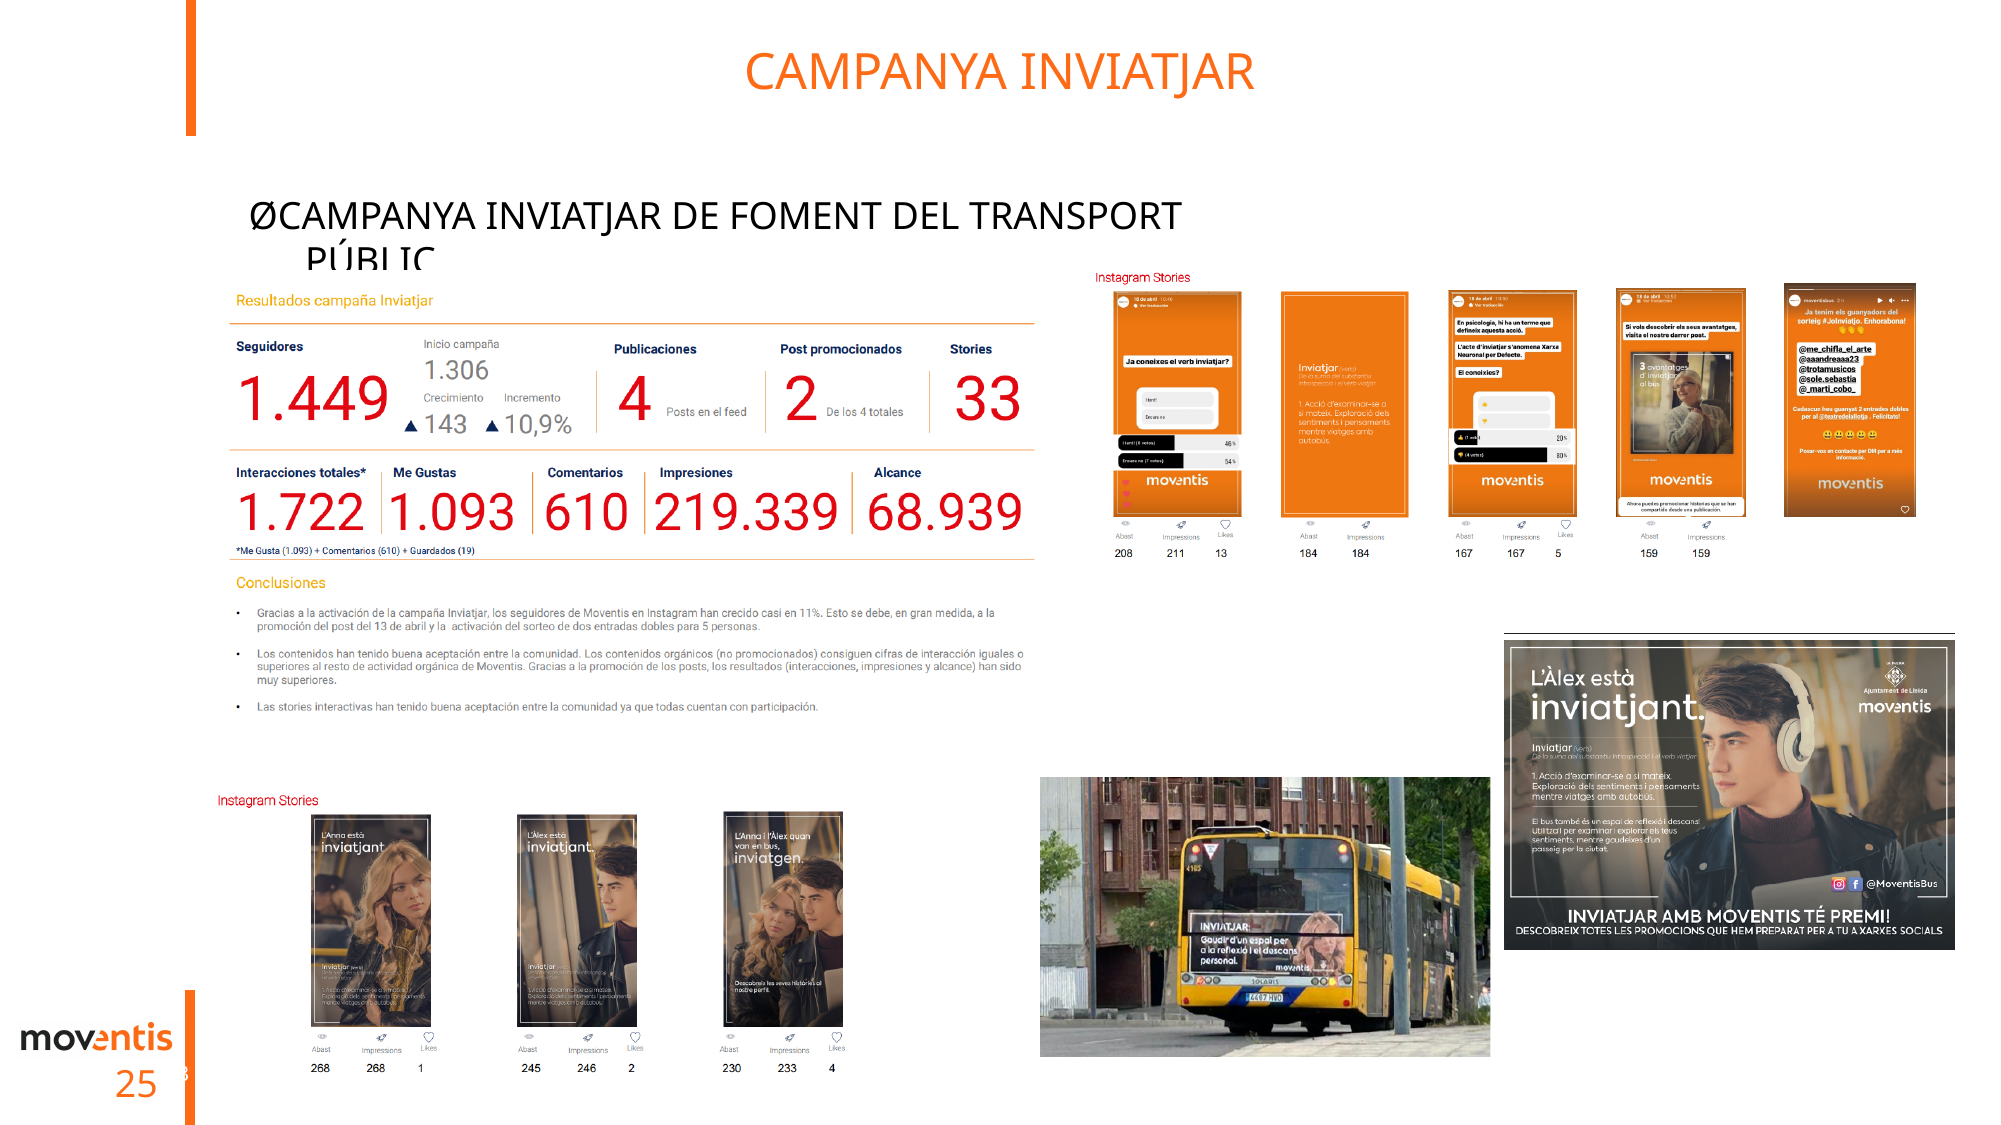

CAMPANYA INVIATJAR
CAMPANYA INVIATJAR DE FOMENT DEL TRANSPORT PÚBLIC
31/3/23